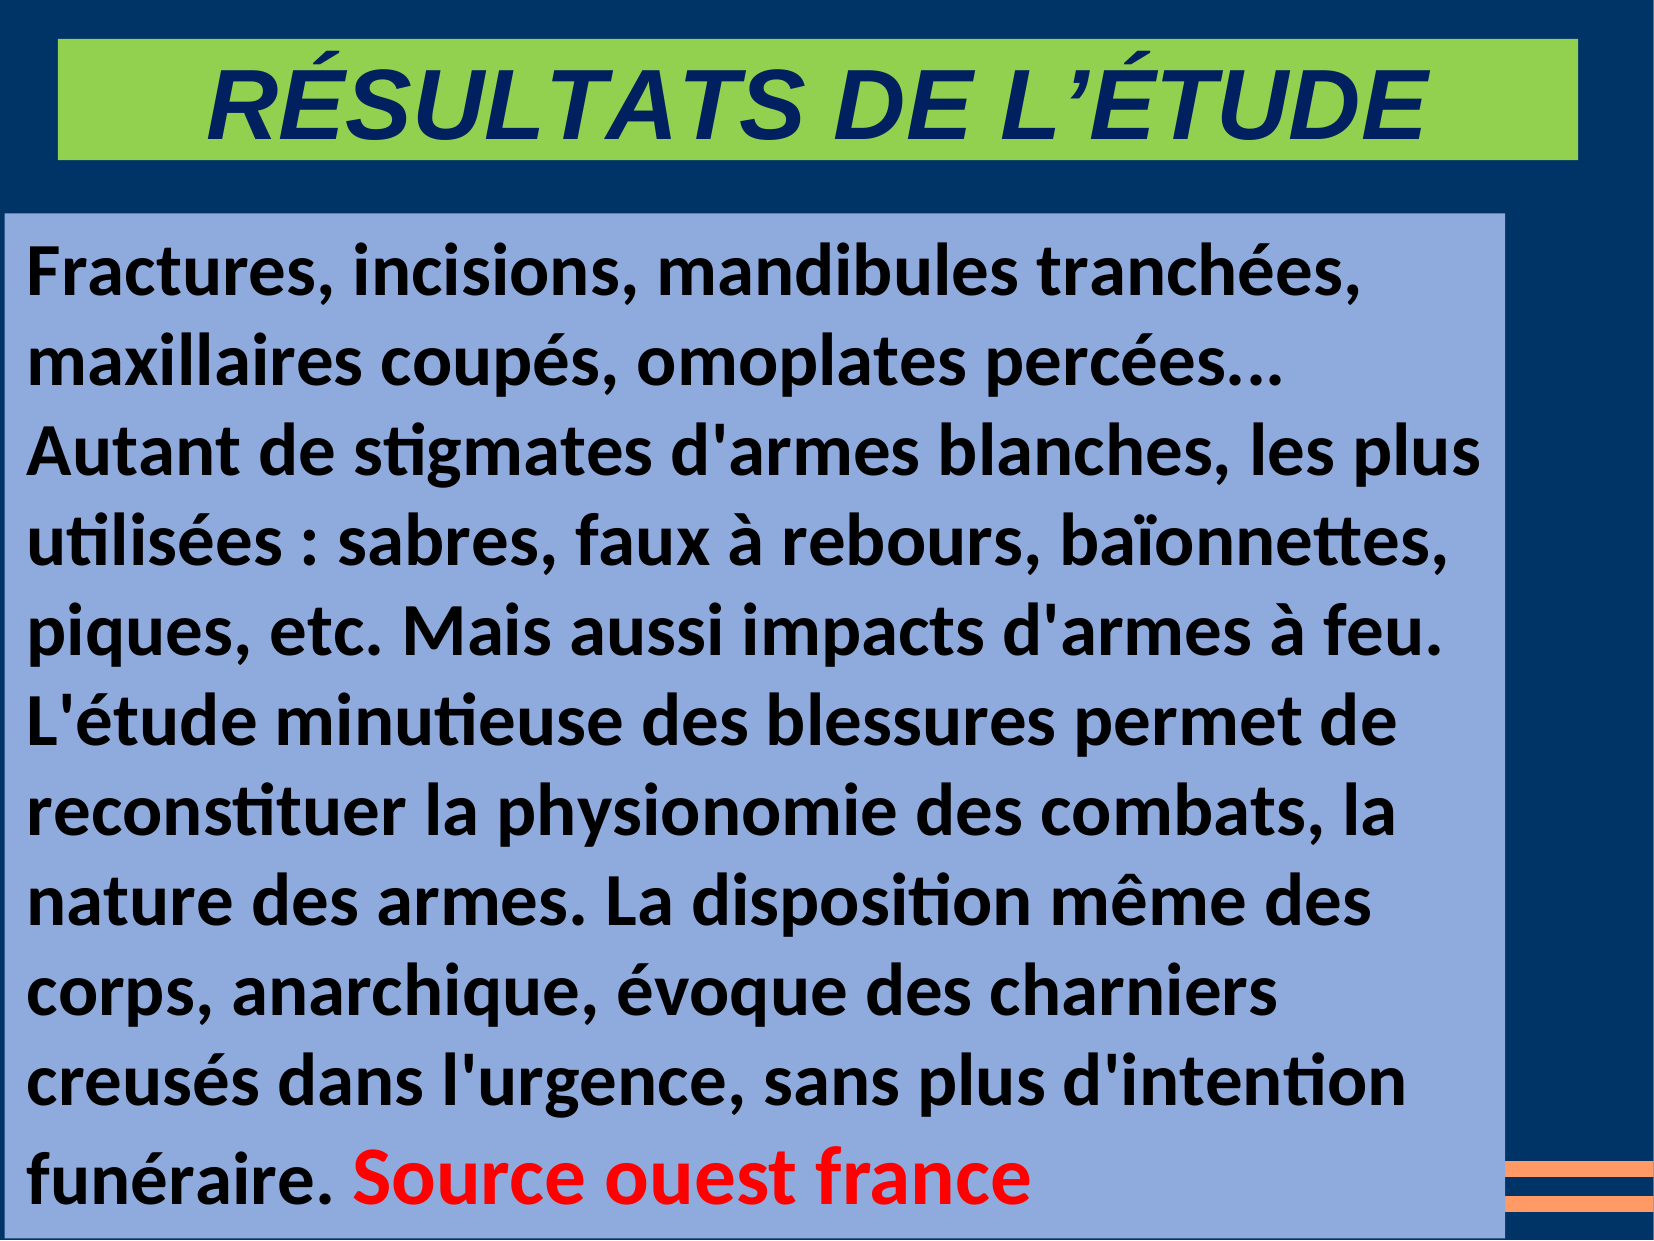

# RÉSULTATS DE L’ÉTUDE
Fractures, incisions, mandibules tranchées, maxillaires coupés, omoplates percées... Autant de stigmates d'armes blanches, les plus utilisées : sabres, faux à rebours, baïonnettes, piques, etc. Mais aussi impacts d'armes à feu. L'étude minutieuse des blessures permet de reconstituer la physionomie des combats, la nature des armes. La disposition même des corps, anarchique, évoque des charniers creusés dans l'urgence, sans plus d'intention funéraire. Source ouest france